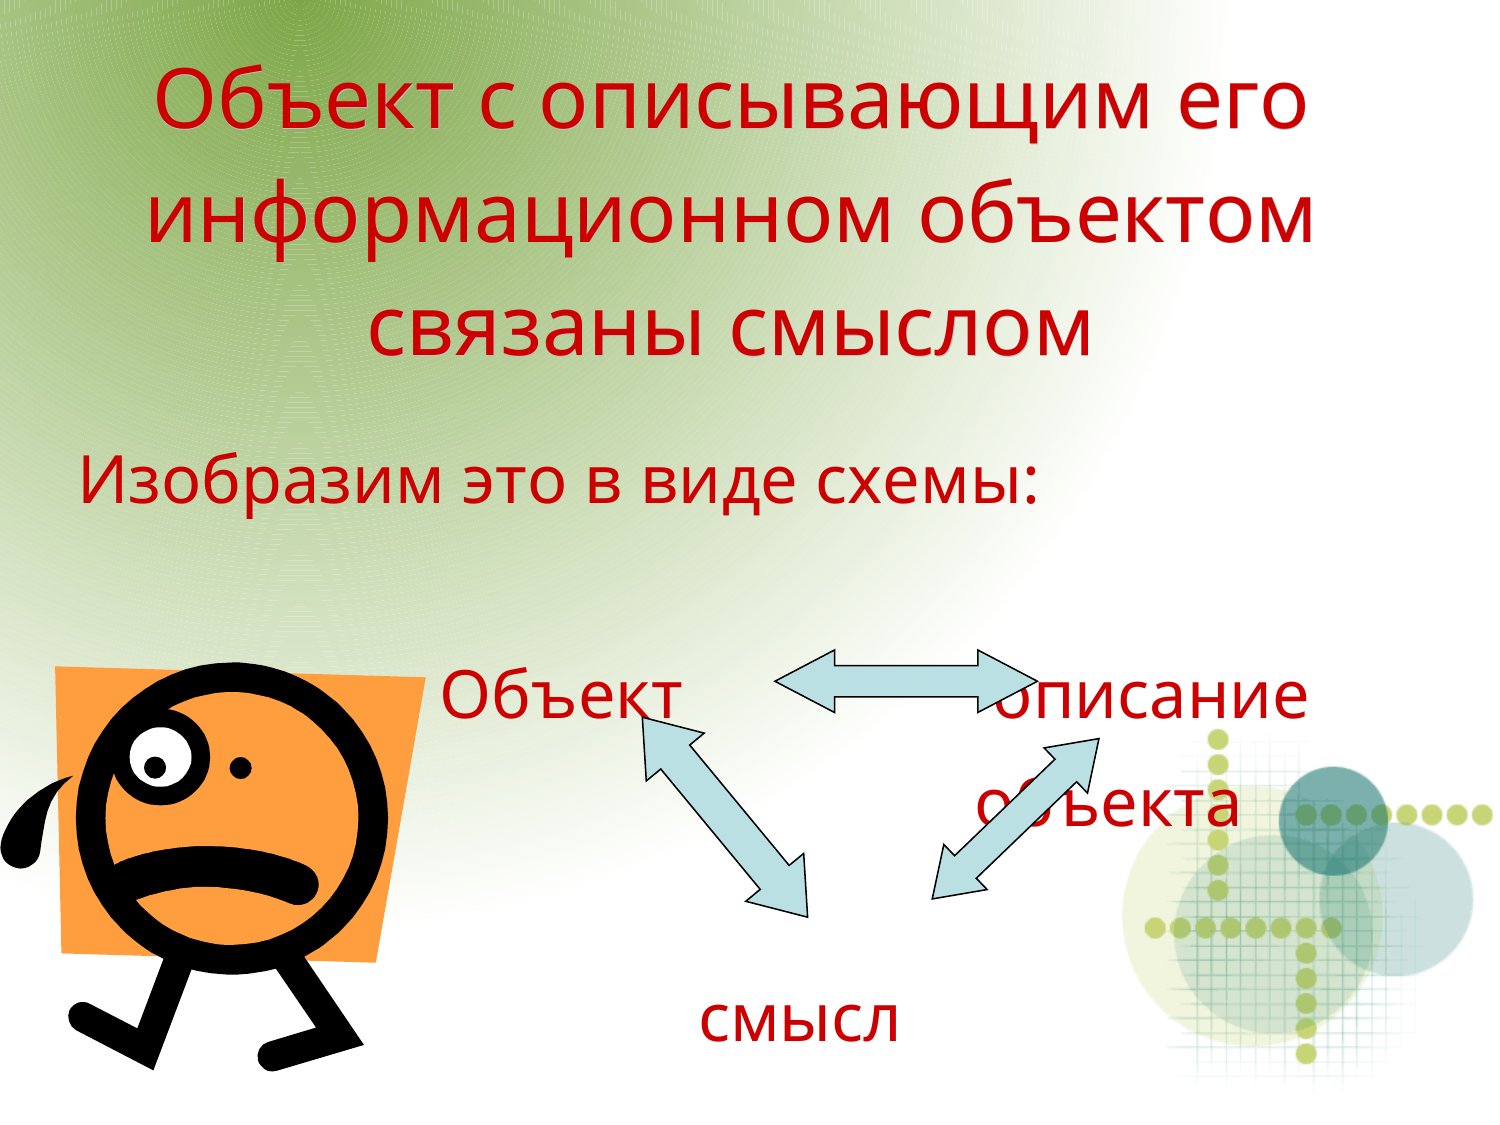

# Объект с описывающим его информационном объектом связаны смыслом
Изобразим это в виде схемы:
 Объект описание
 объекта
 смысл